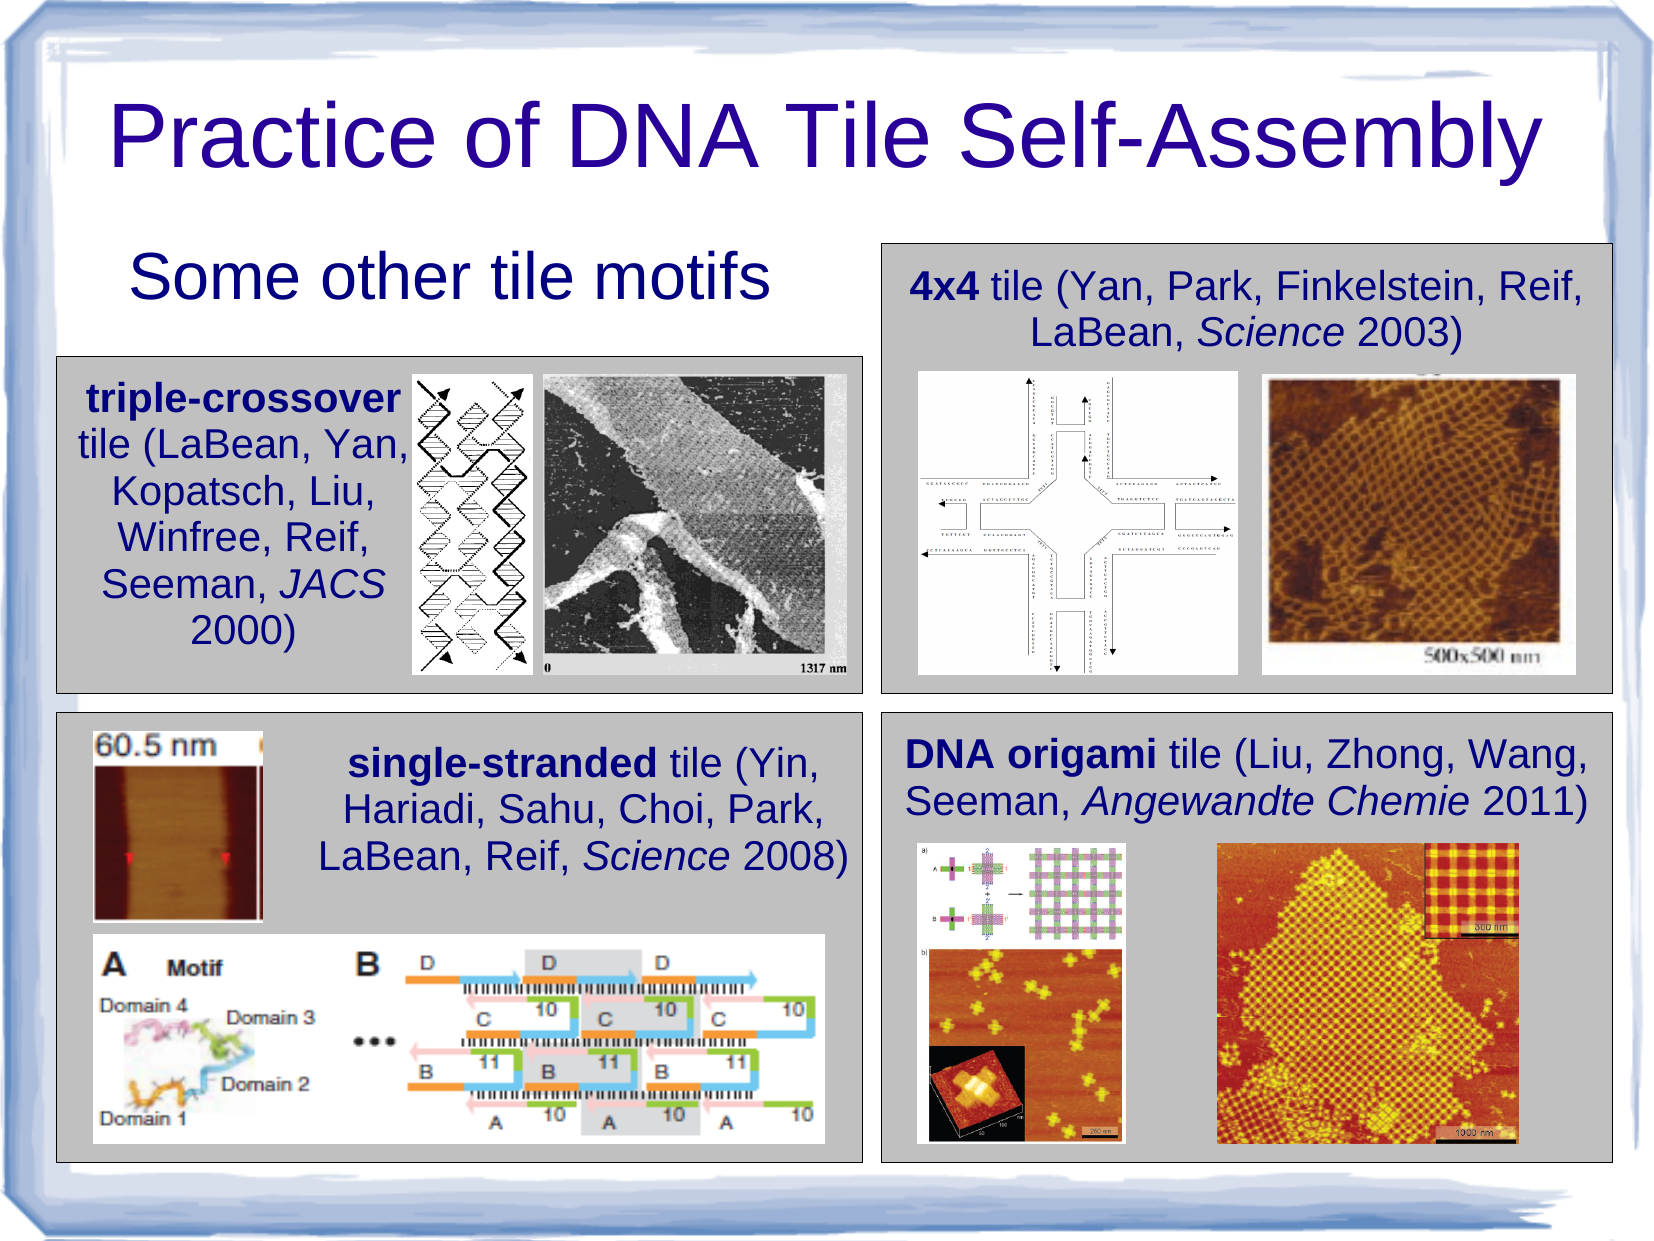

# Practice of DNA Tile Self-Assembly
Some other tile motifs
4x4 tile (Yan, Park, Finkelstein, Reif, LaBean, Science 2003)
triple-crossover tile (LaBean, Yan, Kopatsch, Liu, Winfree, Reif, Seeman, JACS 2000)
DNA origami tile (Liu, Zhong, Wang, Seeman, Angewandte Chemie 2011)
single-stranded tile (Yin, Hariadi, Sahu, Choi, Park, LaBean, Reif, Science 2008)